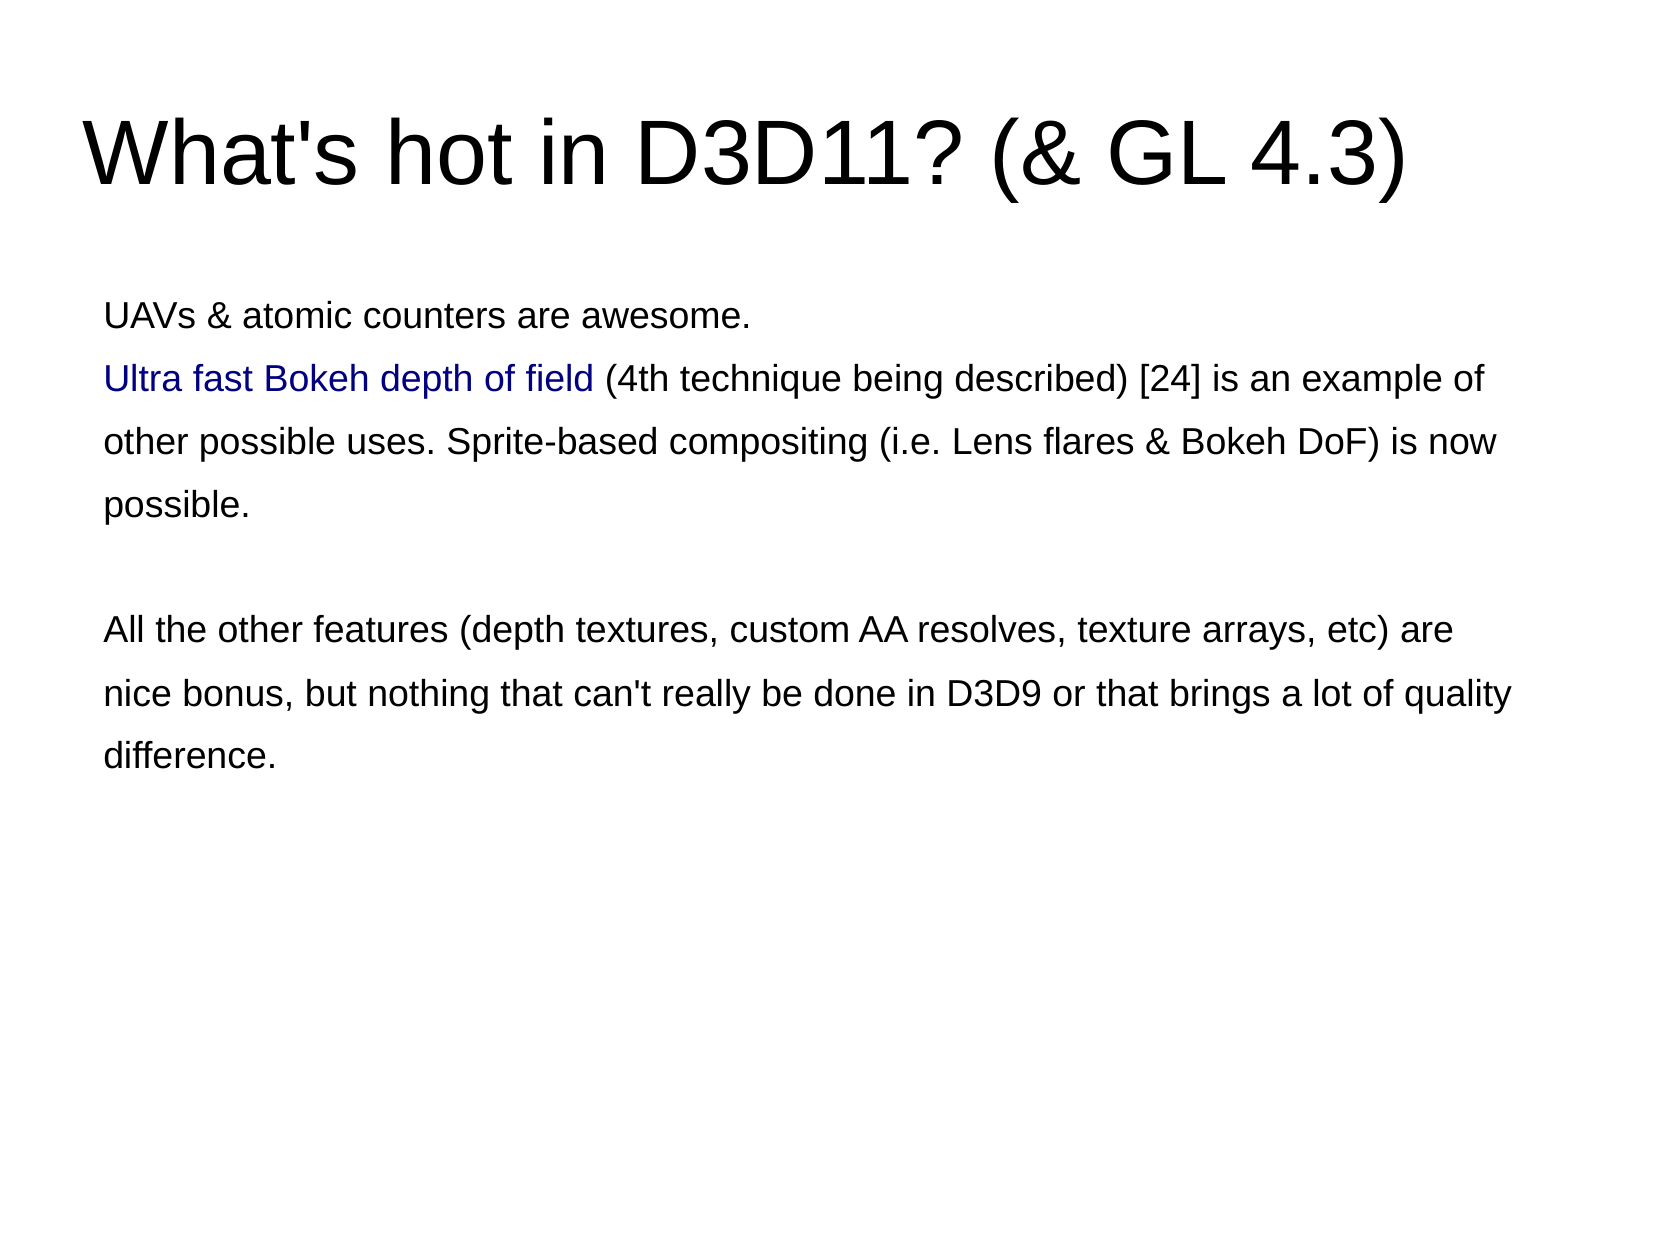

# What's hot in D3D11? (& GL 4.3)
UAVs & atomic counters are awesome.
Ultra fast Bokeh depth of field (4th technique being described) [24] is an example of other possible uses. Sprite-based compositing (i.e. Lens flares & Bokeh DoF) is now possible.
All the other features (depth textures, custom AA resolves, texture arrays, etc) are nice bonus, but nothing that can't really be done in D3D9 or that brings a lot of quality difference.